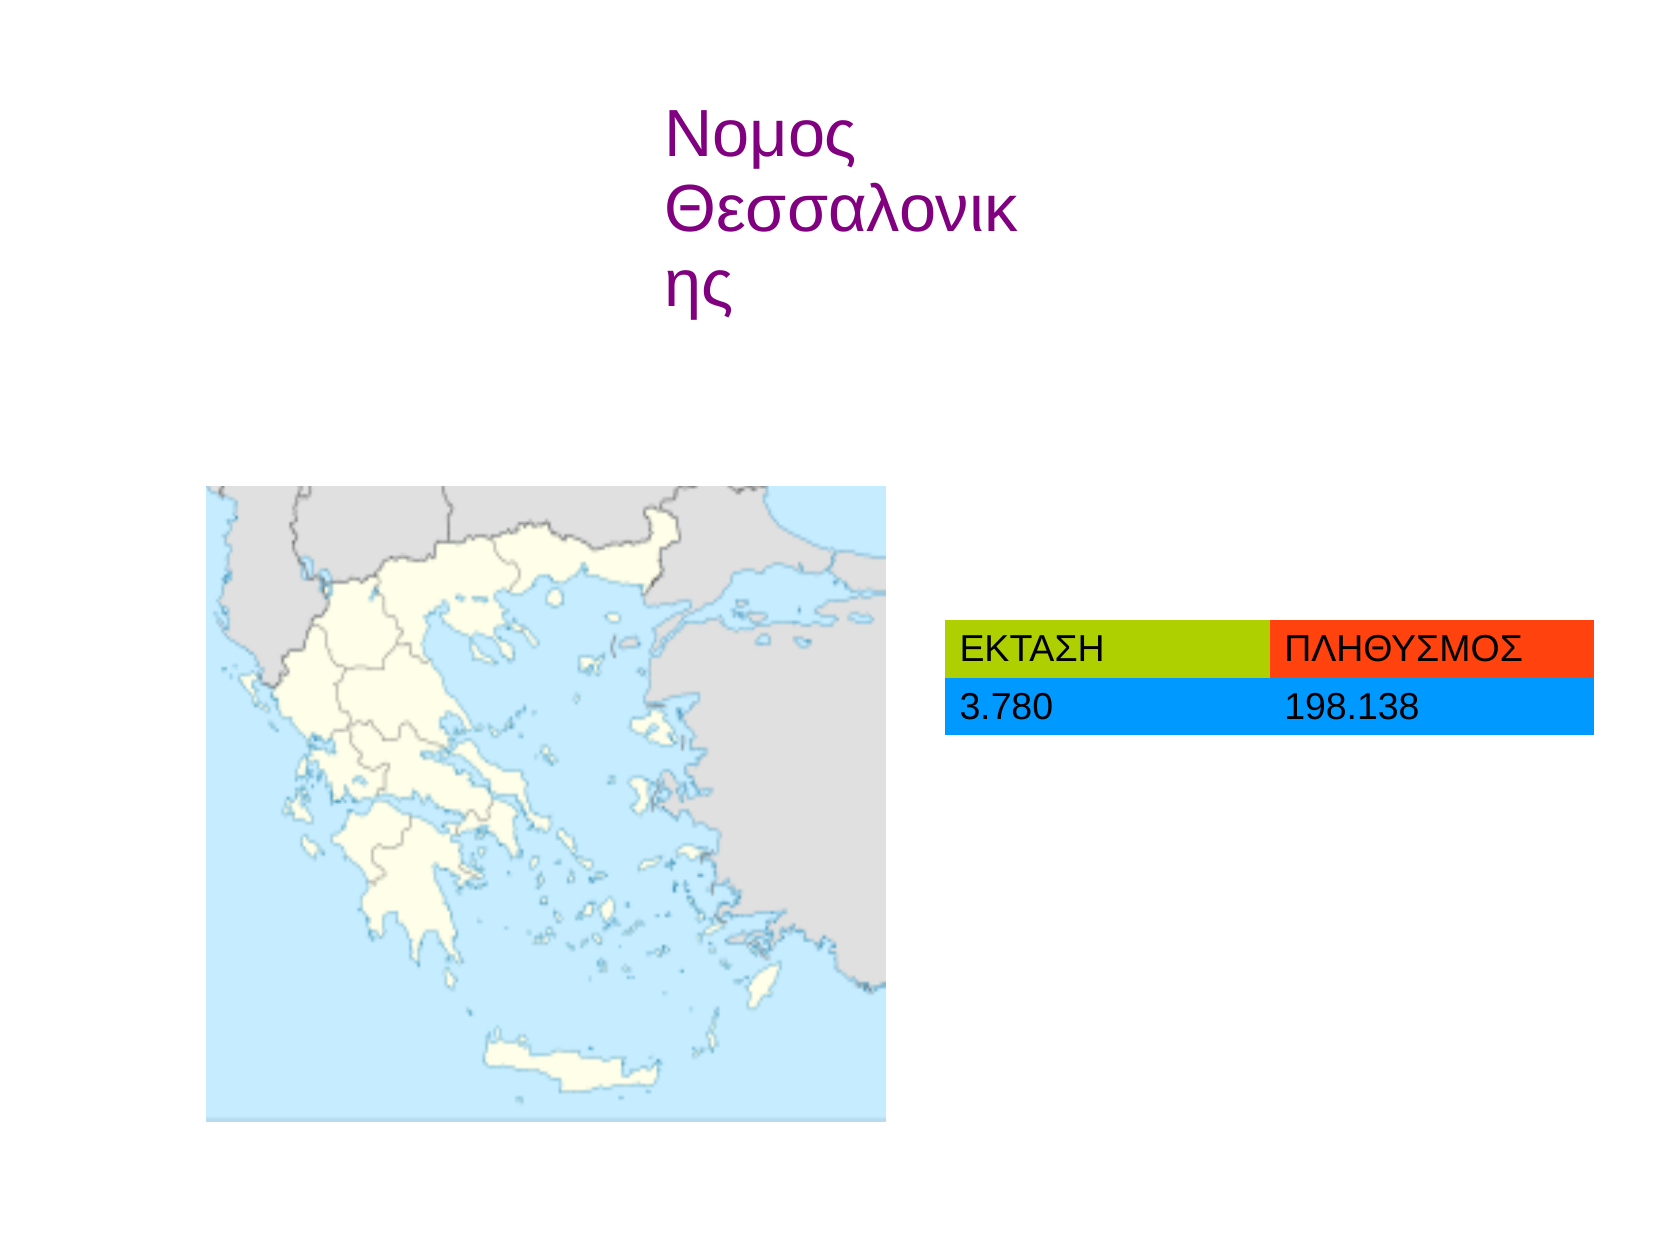

Νομος Θεσσαλονικης
| ΕΚΤΑΣΗ | ΠΛΗΘΥΣΜΟΣ |
| --- | --- |
| 3.780 | 198.138 |